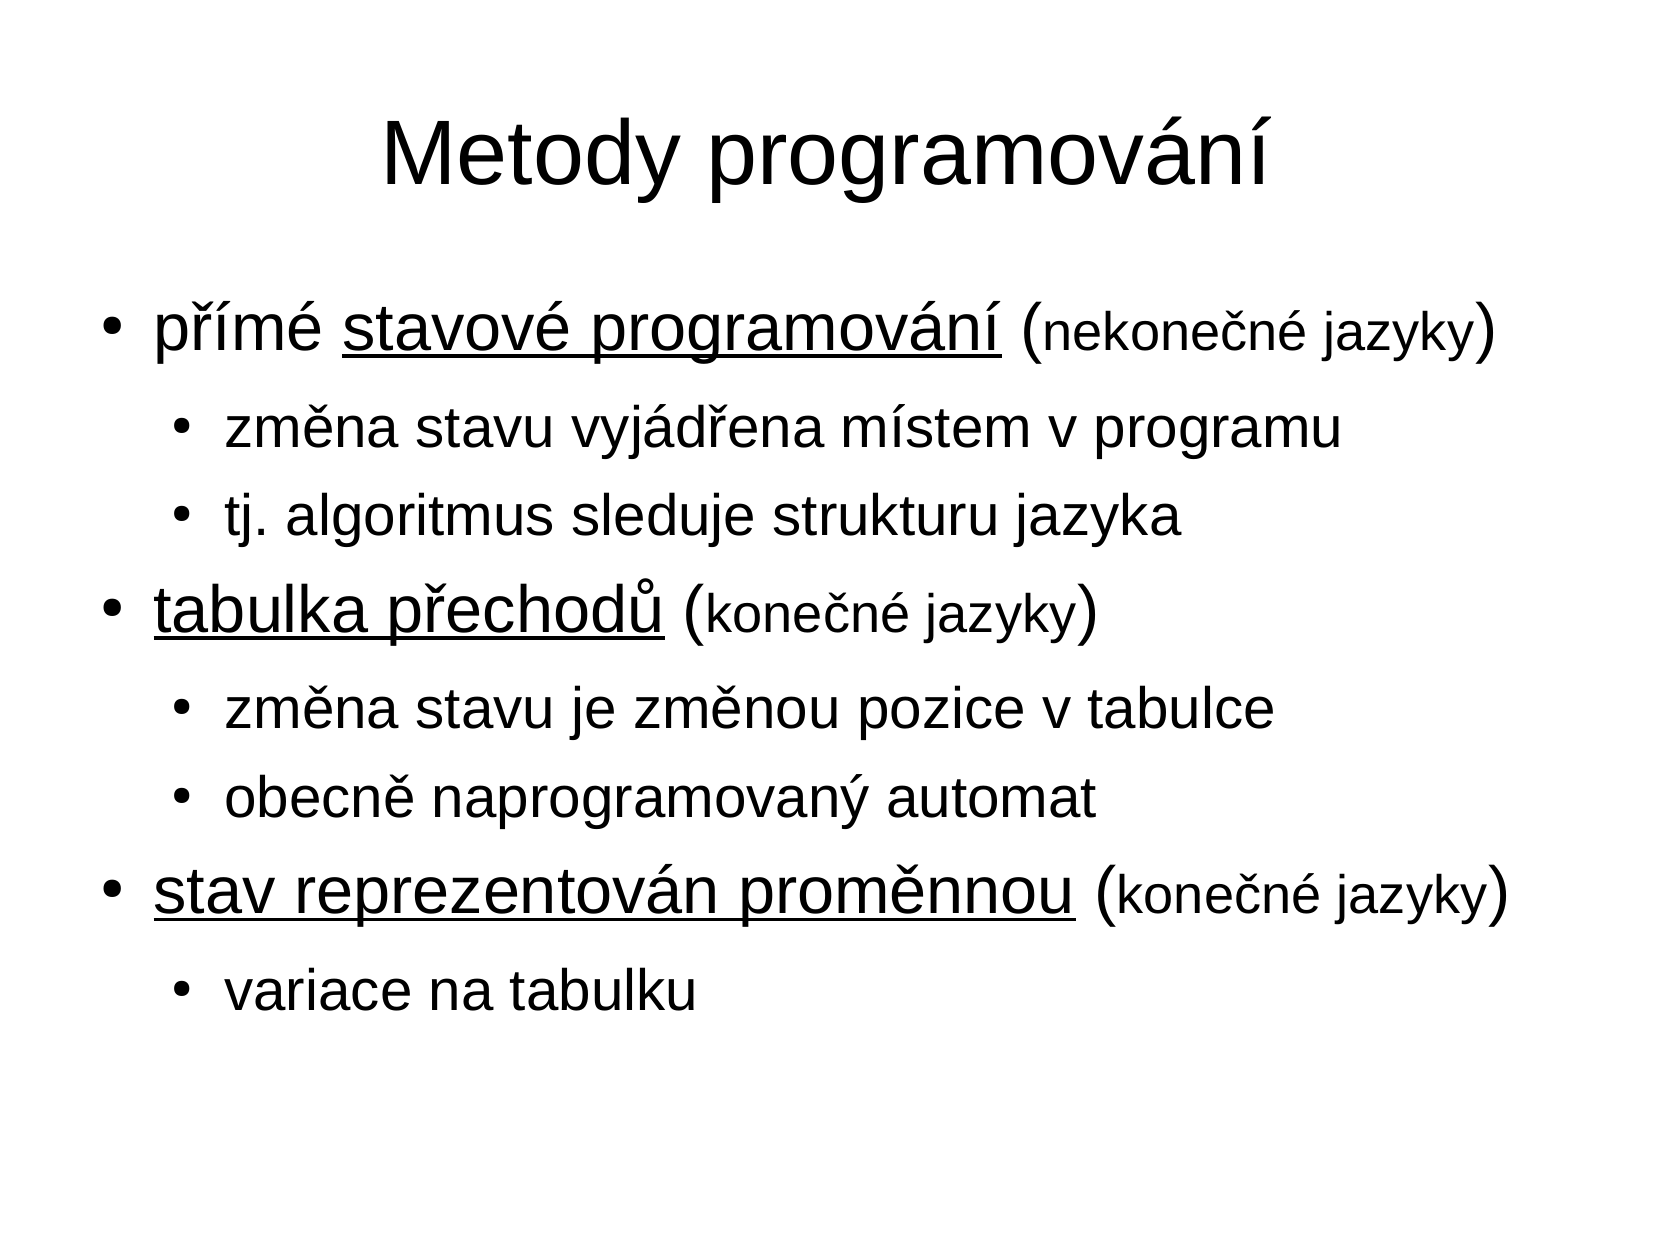

# Metody programování
přímé stavové programování (nekonečné jazyky)
změna stavu vyjádřena místem v programu
tj. algoritmus sleduje strukturu jazyka
tabulka přechodů (konečné jazyky)
změna stavu je změnou pozice v tabulce
obecně naprogramovaný automat
stav reprezentován proměnnou (konečné jazyky)
variace na tabulku